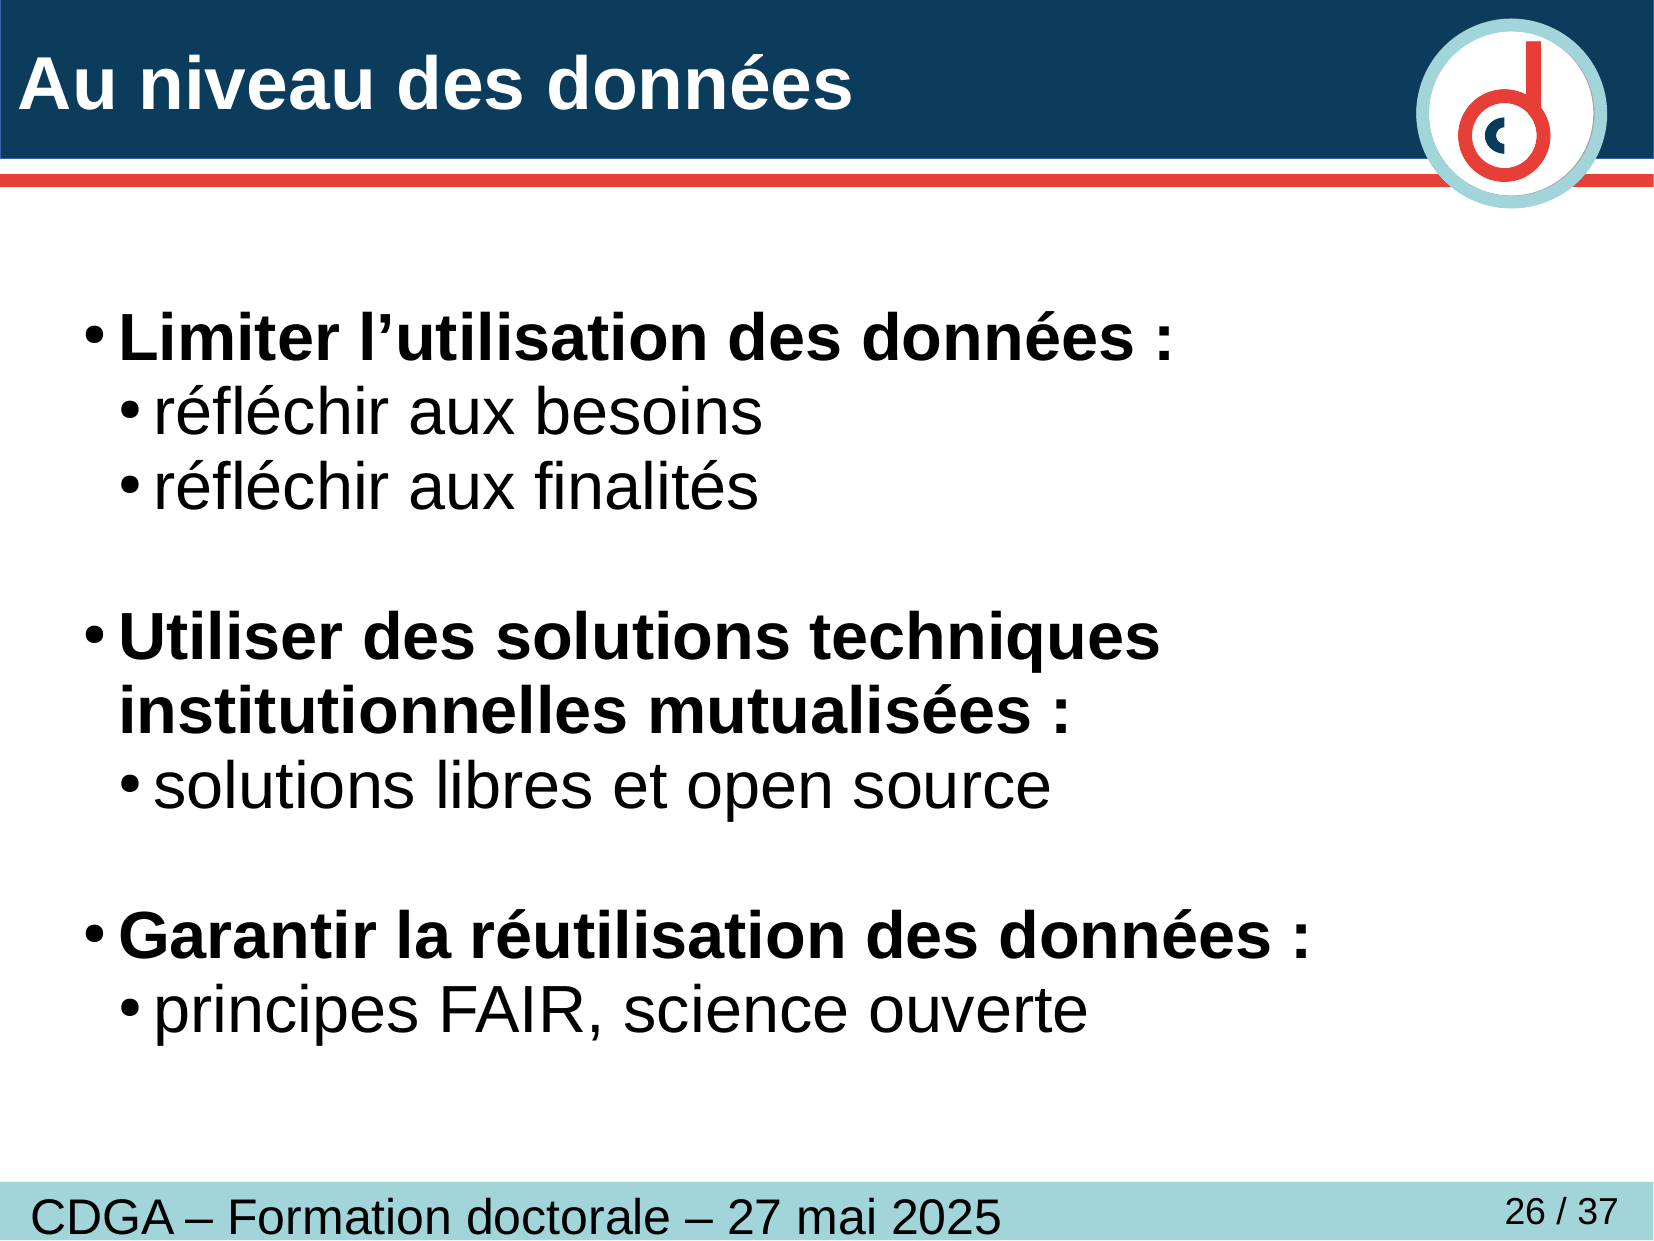

# Au niveau des données
Limiter l’utilisation des données :
réfléchir aux besoins
réfléchir aux finalités
Utiliser des solutions techniques institutionnelles mutualisées :
solutions libres et open source
Garantir la réutilisation des données :
principes FAIR, science ouverte